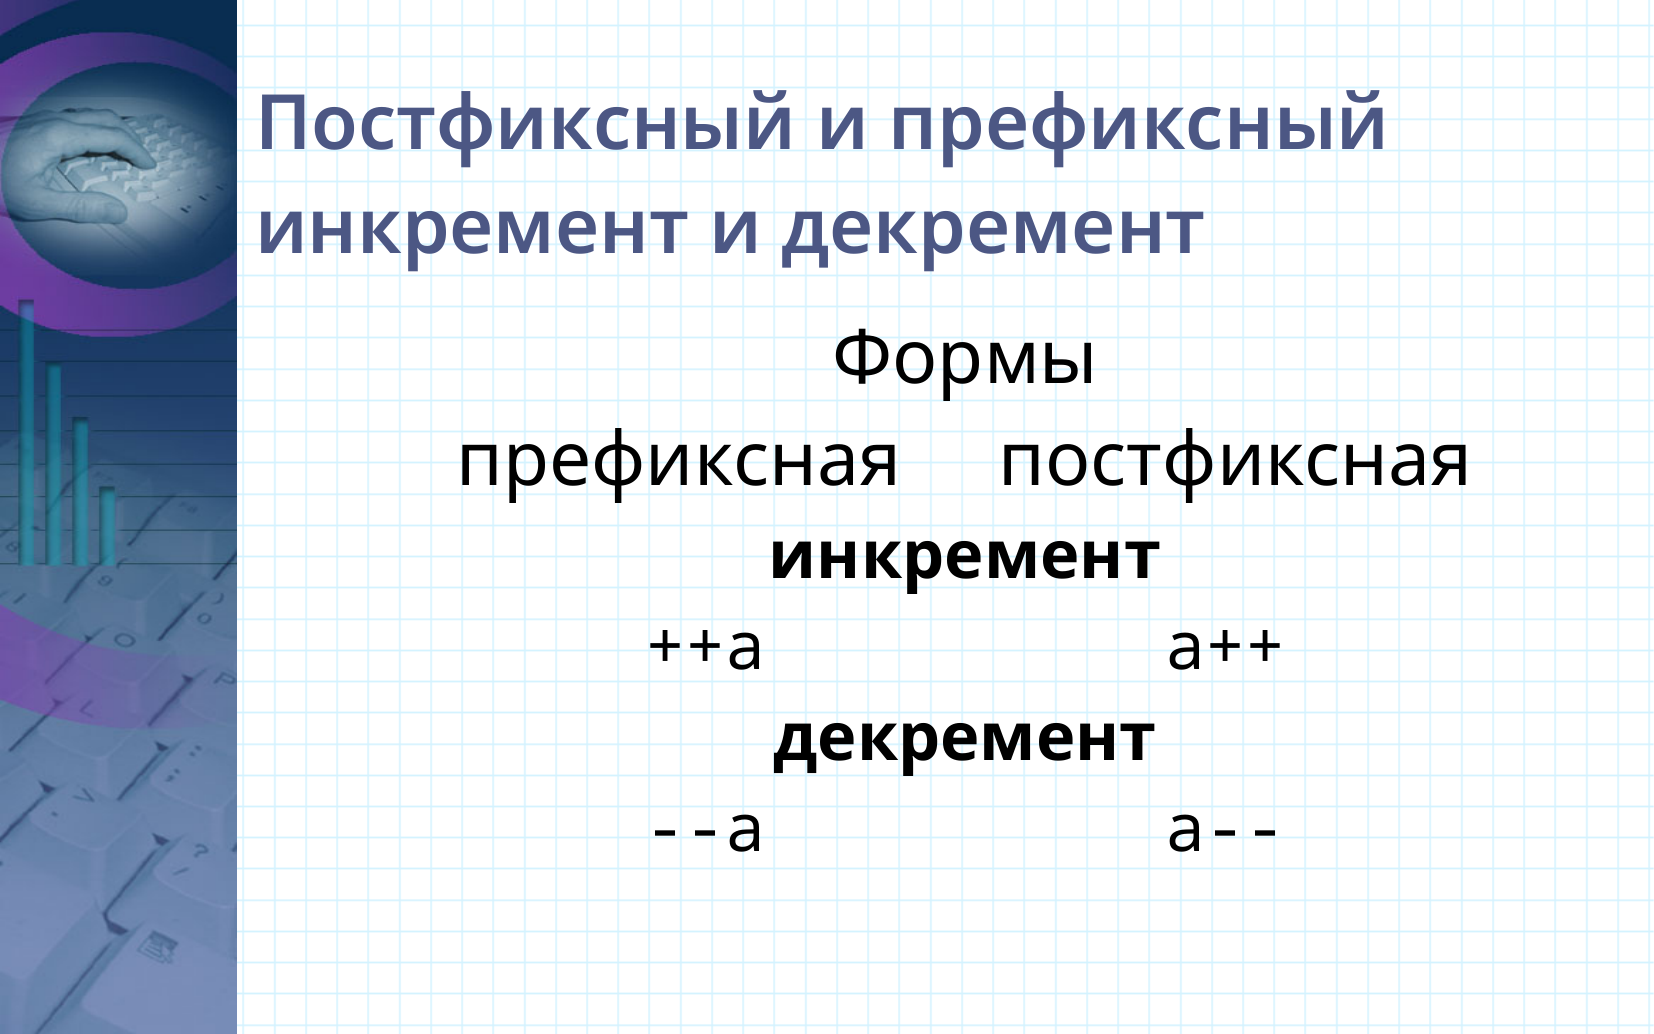

# Постфиксный и префиксный инкремент и декремент
Формы
префиксная постфиксная
инкремент
++a a++
декремент
--a a--